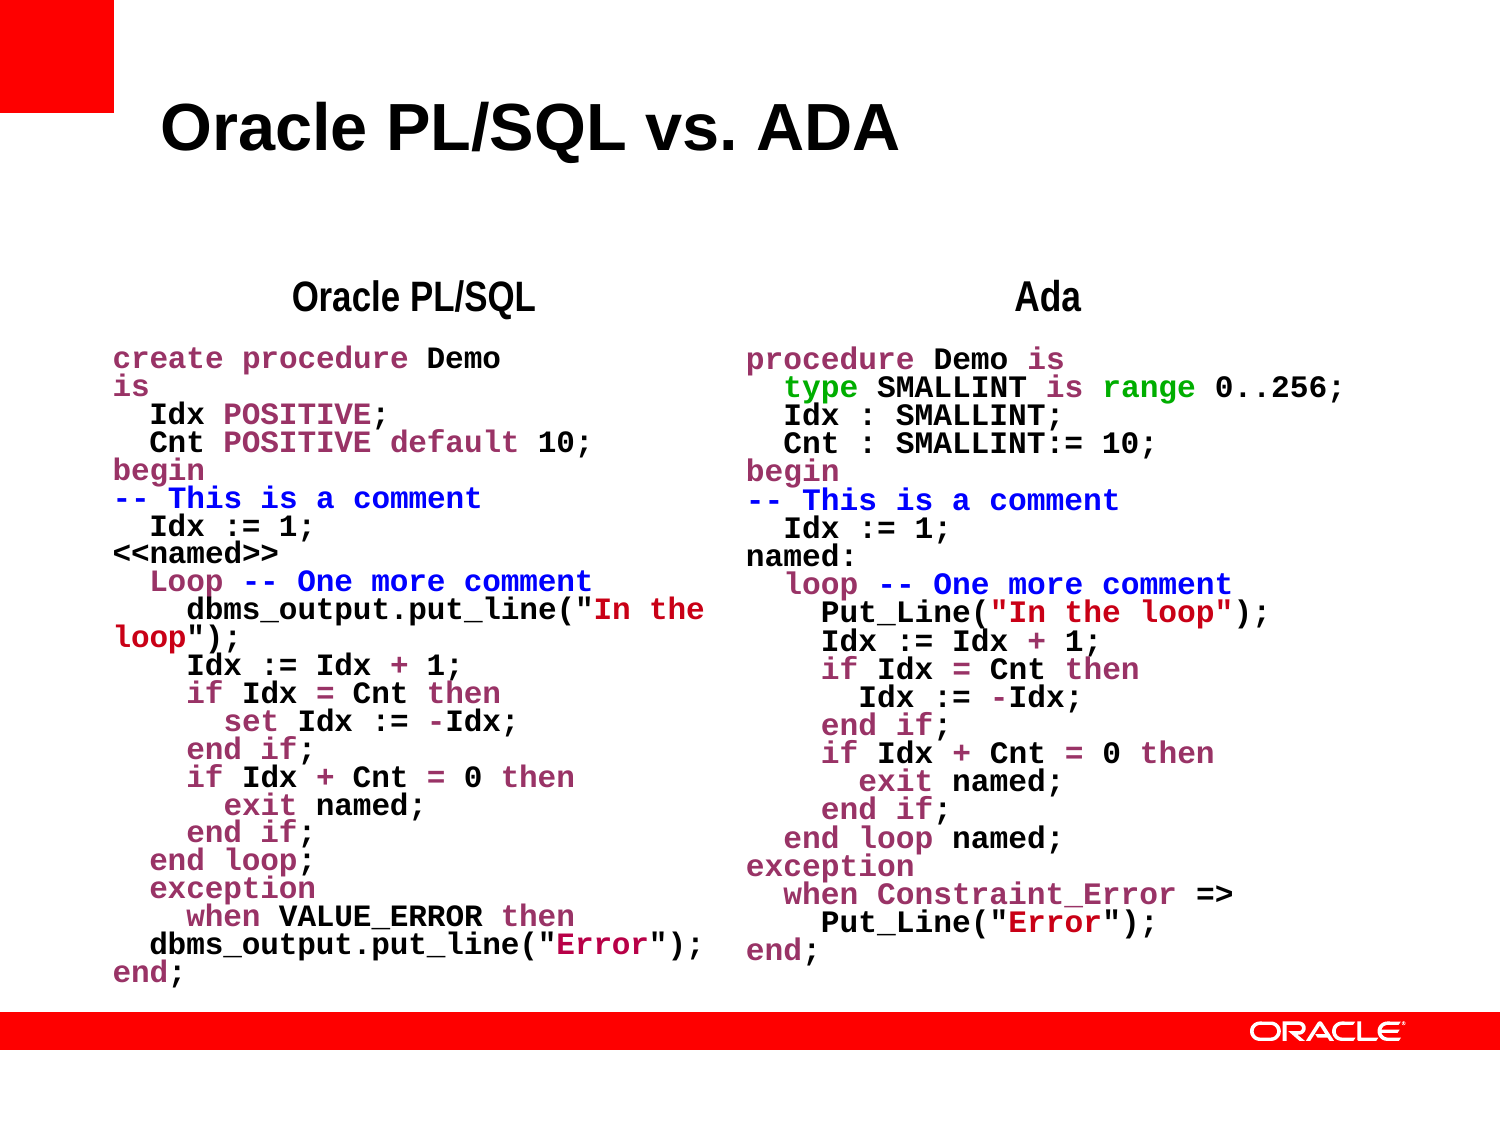

# Oracle PL/SQL vs. ADA
Oracle PL/SQL
create procedure Demo
is
 Idx POSITIVE;
 Cnt POSITIVE default 10;
begin
-- This is a comment
 Idx := 1;
<<named>>
 Loop -- One more comment
 dbms_output.put_line("In the loop");
 Idx := Idx + 1;
 if Idx = Cnt then
 set Idx := -Idx;
 end if;
 if Idx + Cnt = 0 then
 exit named;
 end if;
 end loop;
 exception
 when VALUE_ERROR then
 dbms_output.put_line("Error");
end;
Ada
procedure Demo is
 type SMALLINT is range 0..256;
 Idx : SMALLINT;
 Cnt : SMALLINT:= 10;
begin
-- This is a comment
 Idx := 1;
named:
 loop -- One more comment
 Put_Line("In the loop");
 Idx := Idx + 1;
 if Idx = Cnt then
 Idx := -Idx;
 end if;
 if Idx + Cnt = 0 then
 exit named;
 end if;
 end loop named;
exception
 when Constraint_Error =>
 Put_Line("Error");
end;